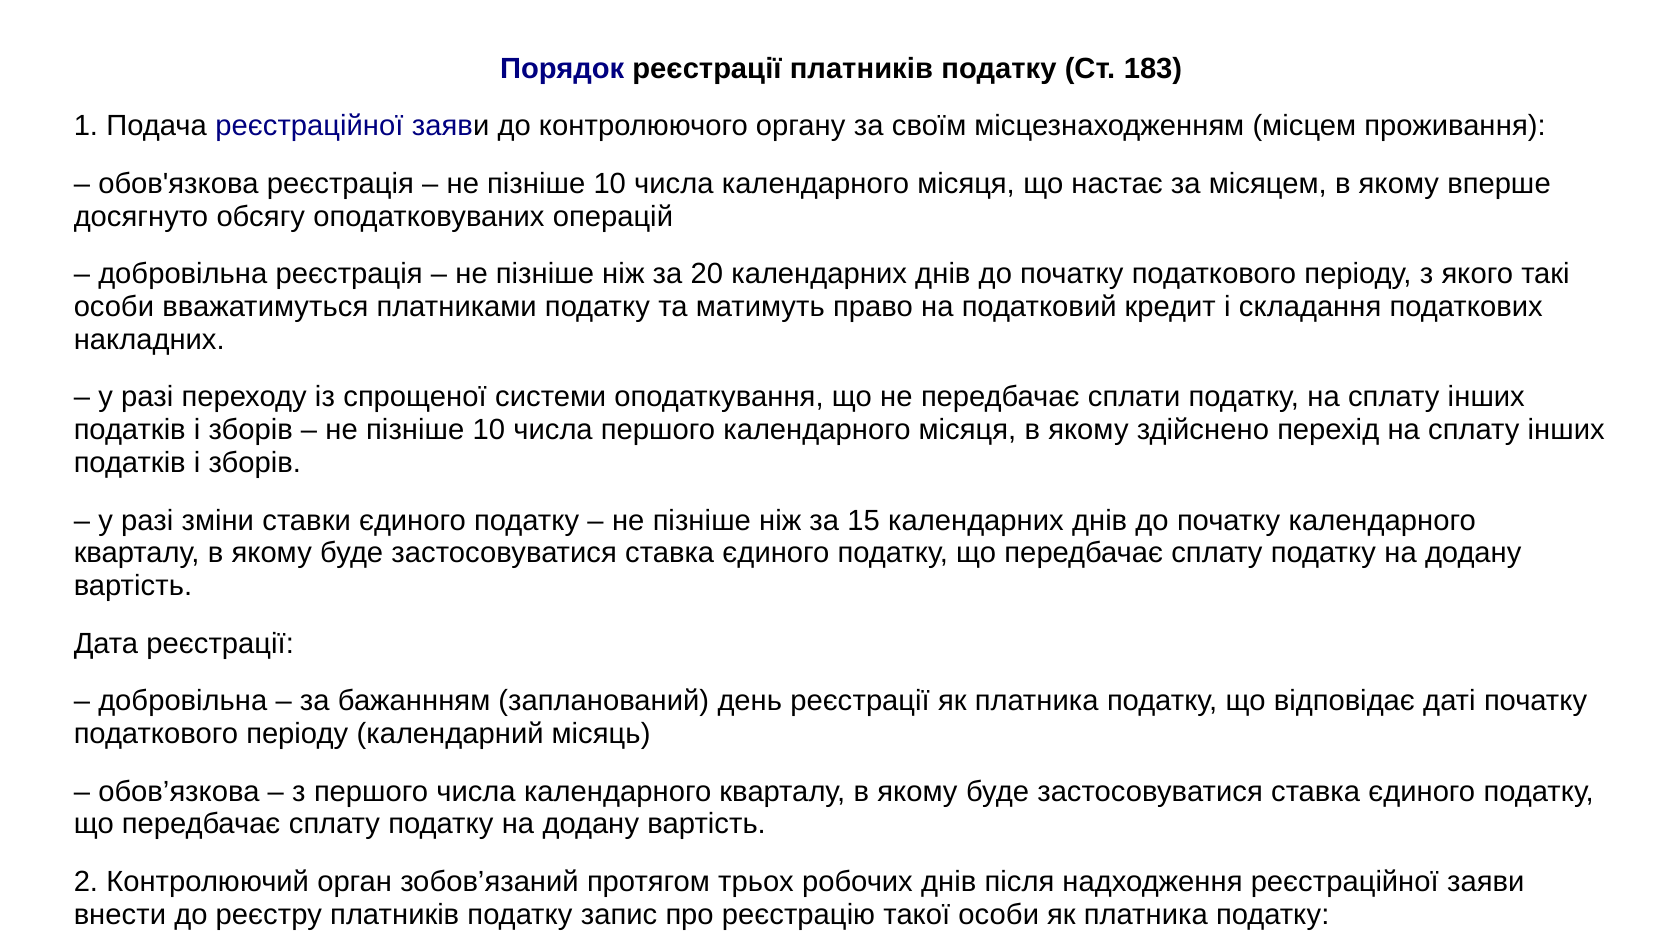

Порядок реєстрації платників податку (Ст. 183)
1. Подача реєстраційної заяви до контролюючого органу за своїм місцезнаходженням (місцем проживання):
– обов'язкова реєстрація – не пізніше 10 числа календарного місяця, що настає за місяцем, в якому вперше досягнуто обсягу оподатковуваних операцій
– добровільна реєстрація – не пізніше ніж за 20 календарних днів до початку податкового періоду, з якого такі особи вважатимуться платниками податку та матимуть право на податковий кредит і складання податкових накладних.
– у разі переходу із спрощеної системи оподаткування, що не передбачає сплати податку, на сплату інших податків і зборів – не пізніше 10 числа першого календарного місяця, в якому здійснено перехід на сплату інших податків і зборів.
– у разі зміни ставки єдиного податку – не пізніше ніж за 15 календарних днів до початку календарного кварталу, в якому буде застосовуватися ставка єдиного податку, що передбачає сплату податку на додану вартість.
Дата реєстрації:
– добровільна – за бажаннням (запланований) день реєстрації як платника податку, що відповідає даті початку податкового періоду (календарний місяць)
– обов’язкова – з першого числа календарного кварталу, в якому буде застосовуватися ставка єдиного податку, що передбачає сплату податку на додану вартість.
2. Контролюючий орган зобов’язаний протягом трьох робочих днів після надходження реєстраційної заяви внести до реєстру платників податку запис про реєстрацію такої особи як платника податку: